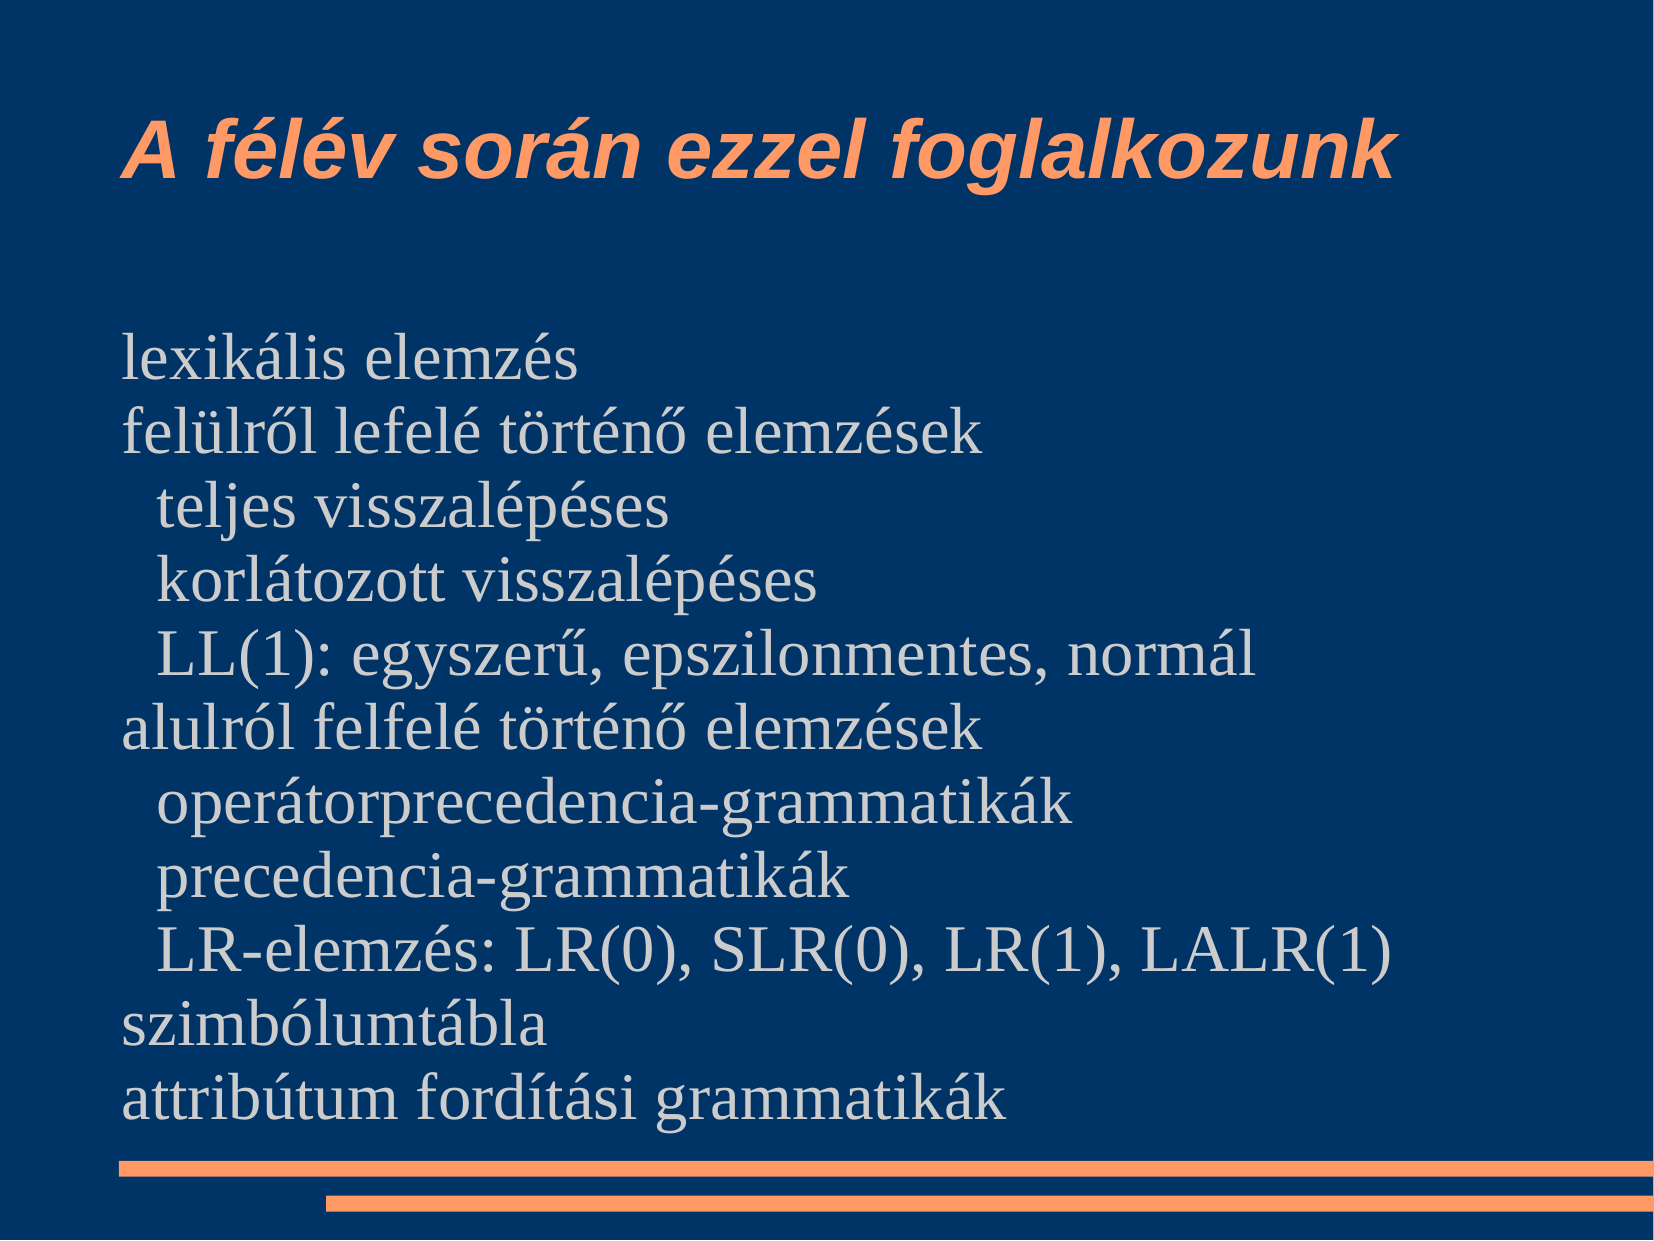

# A félév során ezzel foglalkozunk
lexikális elemzés
felülről lefelé történő elemzések
teljes visszalépéses
korlátozott visszalépéses
LL(1): egyszerű, epszilonmentes, normál
alulról felfelé történő elemzések
operátorprecedencia-grammatikák
precedencia-grammatikák
LR-elemzés: LR(0), SLR(0), LR(1), LALR(1)
szimbólumtábla
attribútum fordítási grammatikák